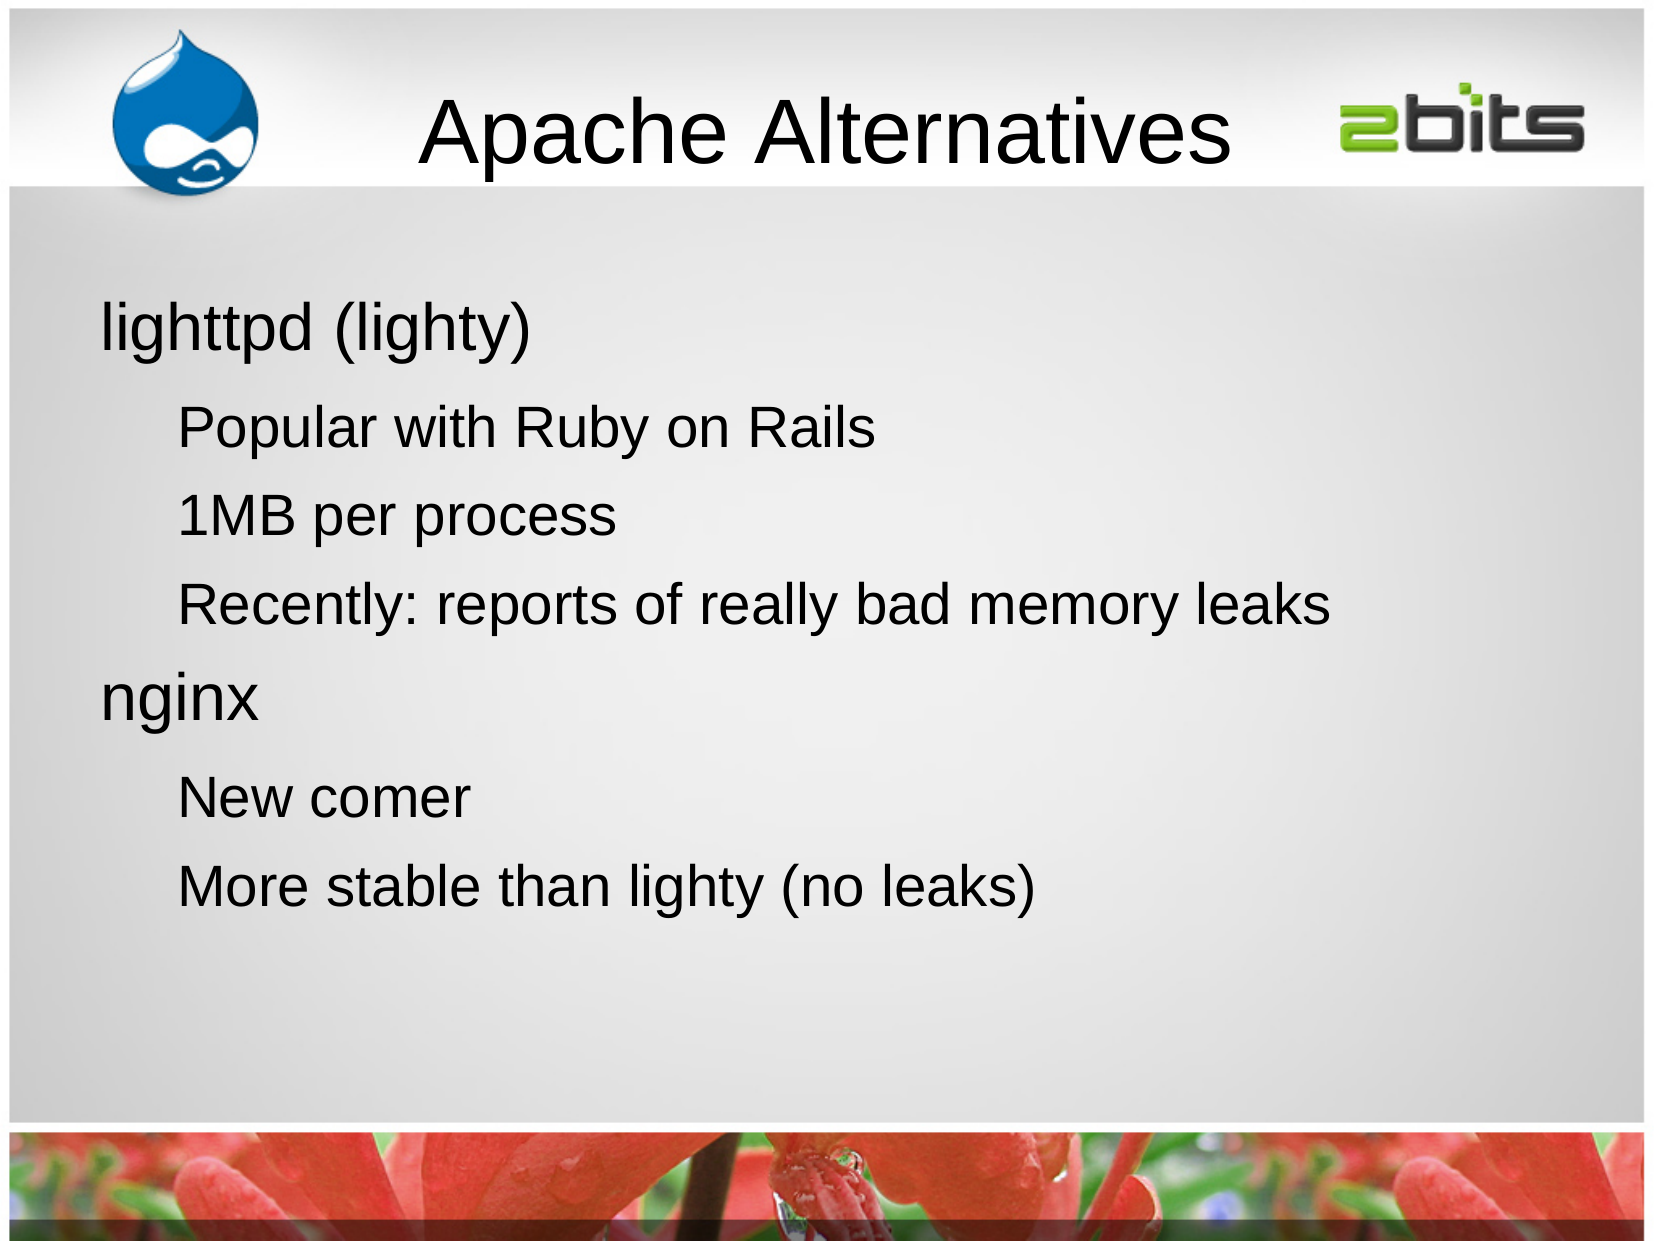

# Apache Alternatives
lighttpd (lighty)
Popular with Ruby on Rails
1MB per process
Recently: reports of really bad memory leaks
nginx
New comer
More stable than lighty (no leaks)